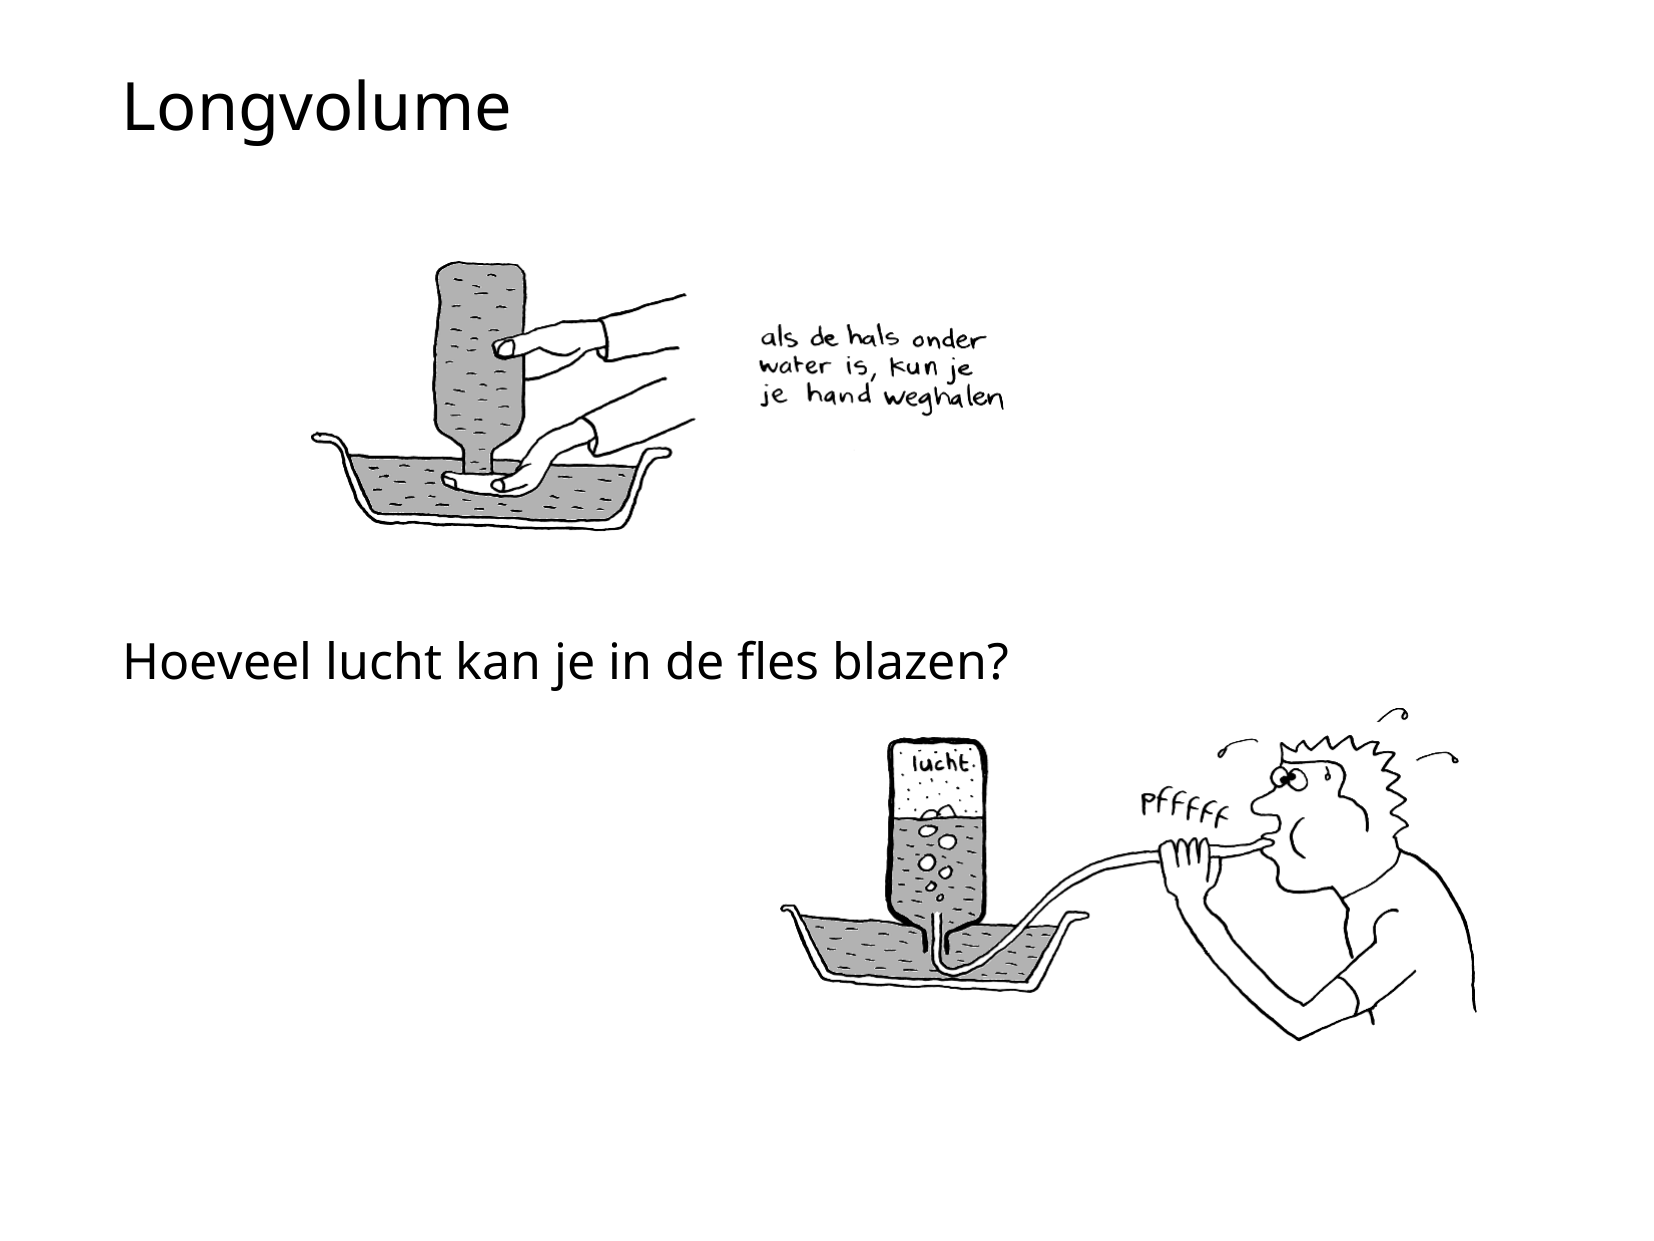

Longvolume
Hoeveel lucht kan je in de fles blazen?